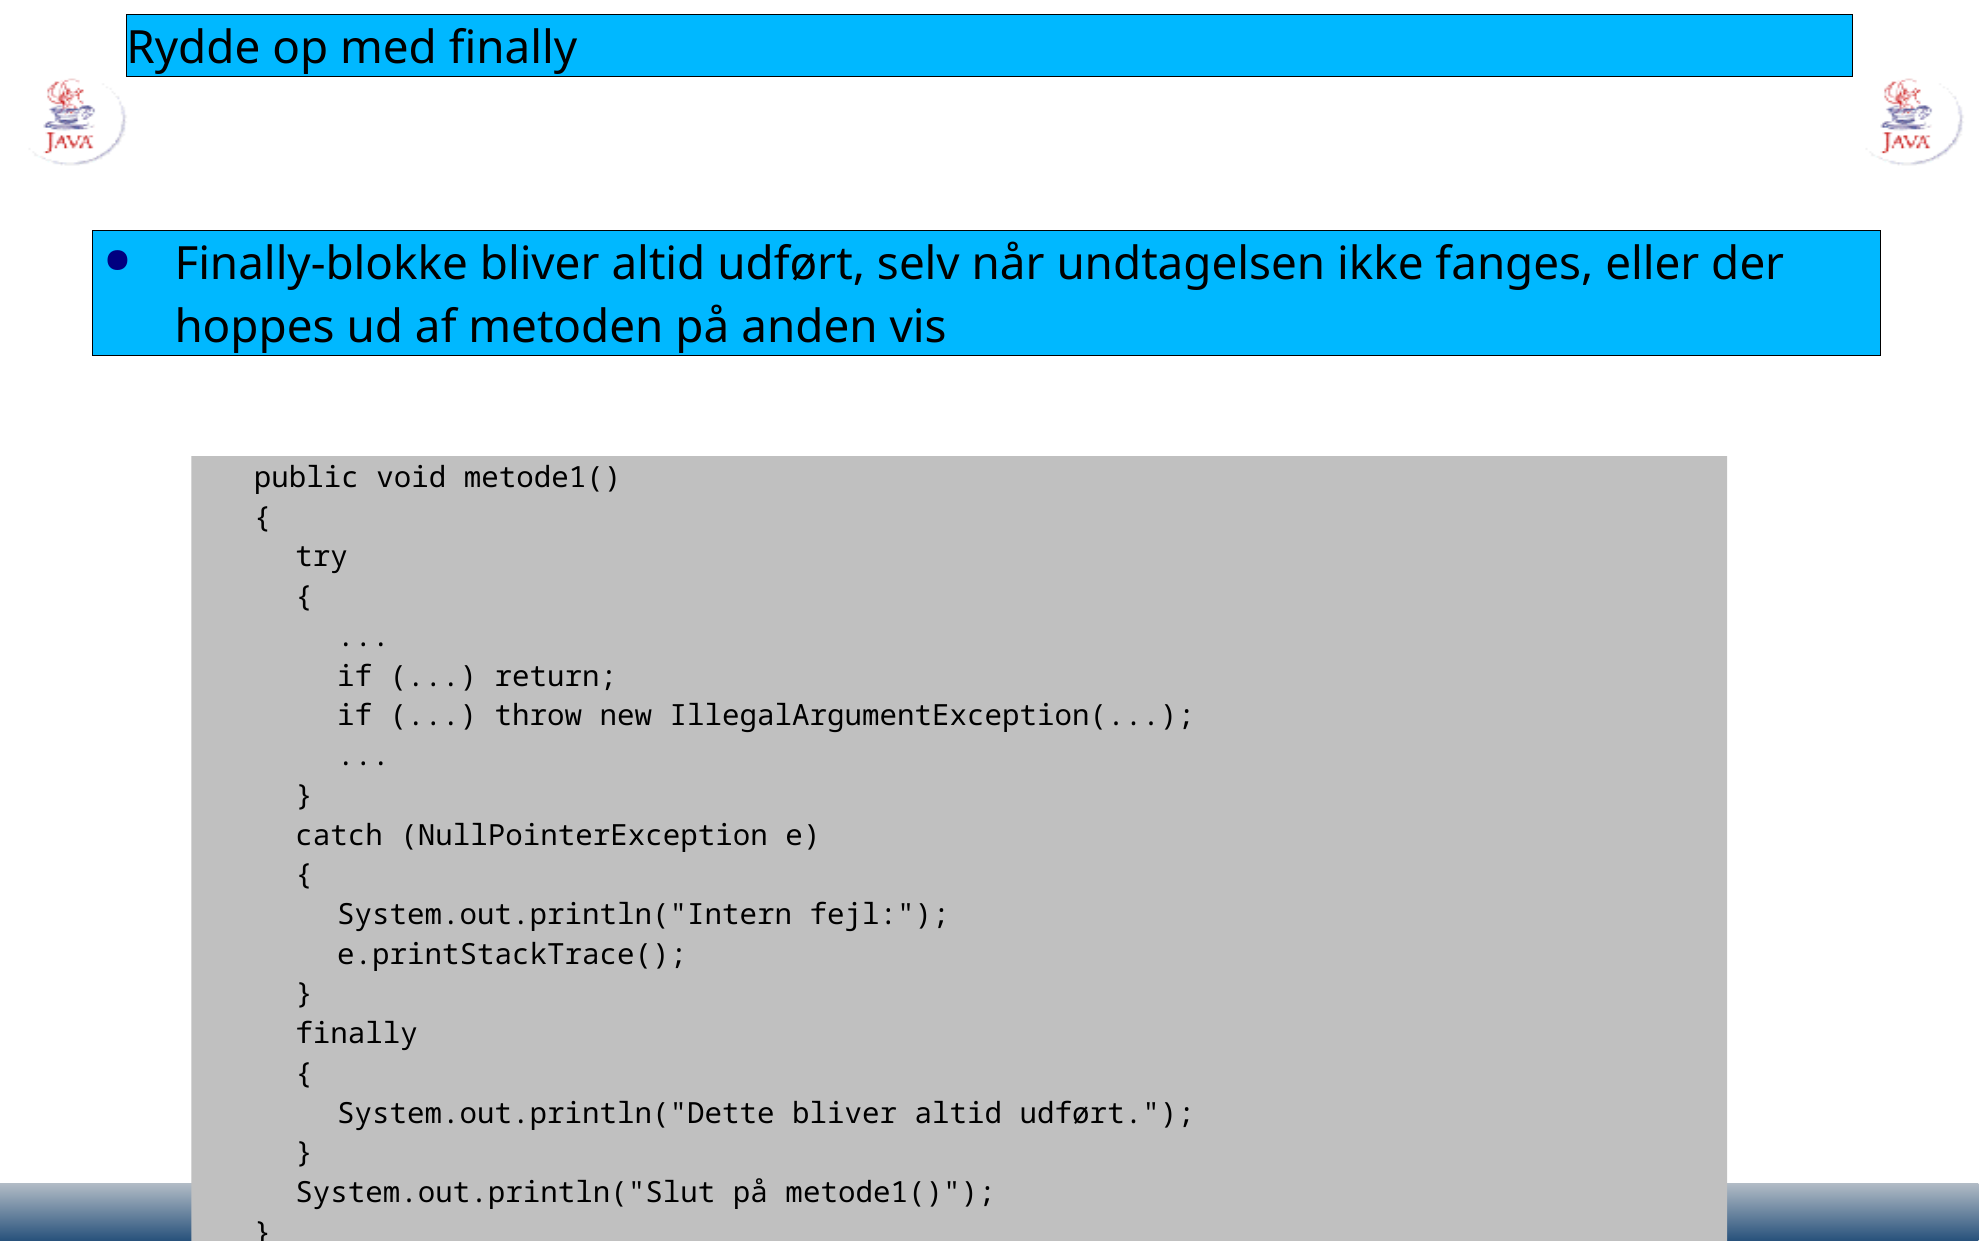

Rydde op med finally
Finally-blokke bliver altid udført, selv når undtagelsen ikke fanges, eller der hoppes ud af metoden på anden vis
	public void metode1()
	{
		try
		{
			...
			if (...) return;
			if (...) throw new IllegalArgumentException(...);
			...
		}
		catch (NullPointerException e)
		{
			System.out.println("Intern fejl:");
			e.printStackTrace();
		}
		finally
		{
			System.out.println("Dette bliver altid udført.");
		}
		System.out.println("Slut på metode1()");
	}